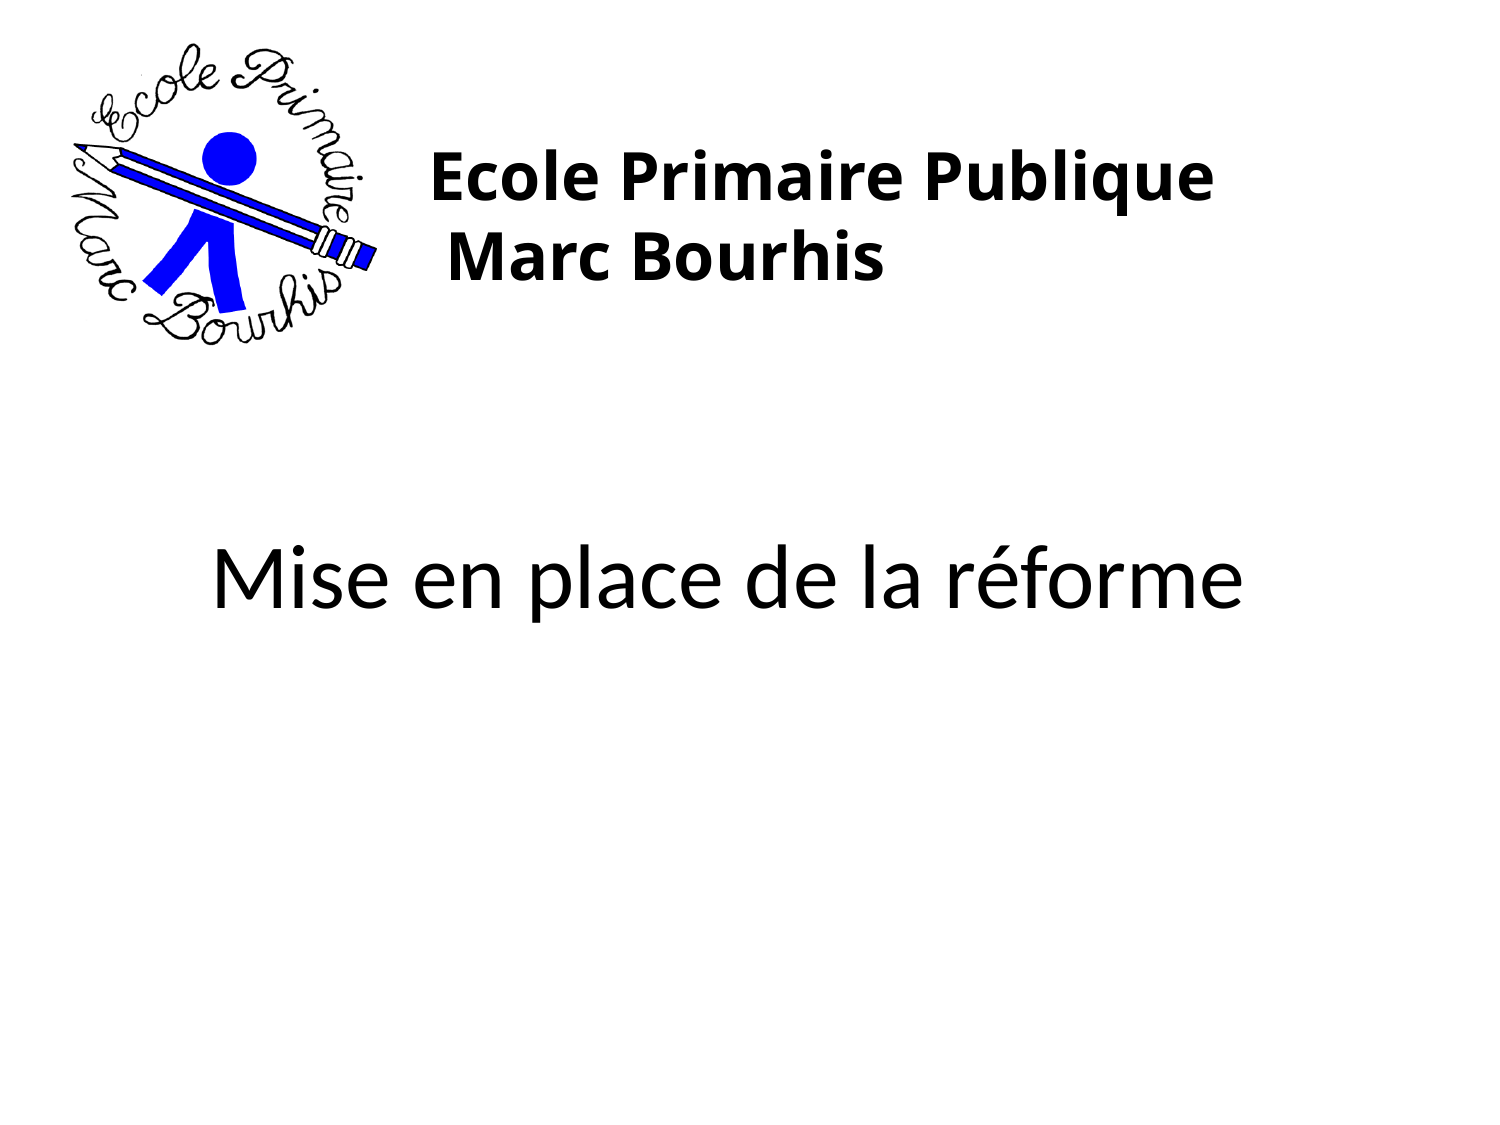

Ecole Primaire Publique
 Marc Bourhis
# Mise en place de la réforme